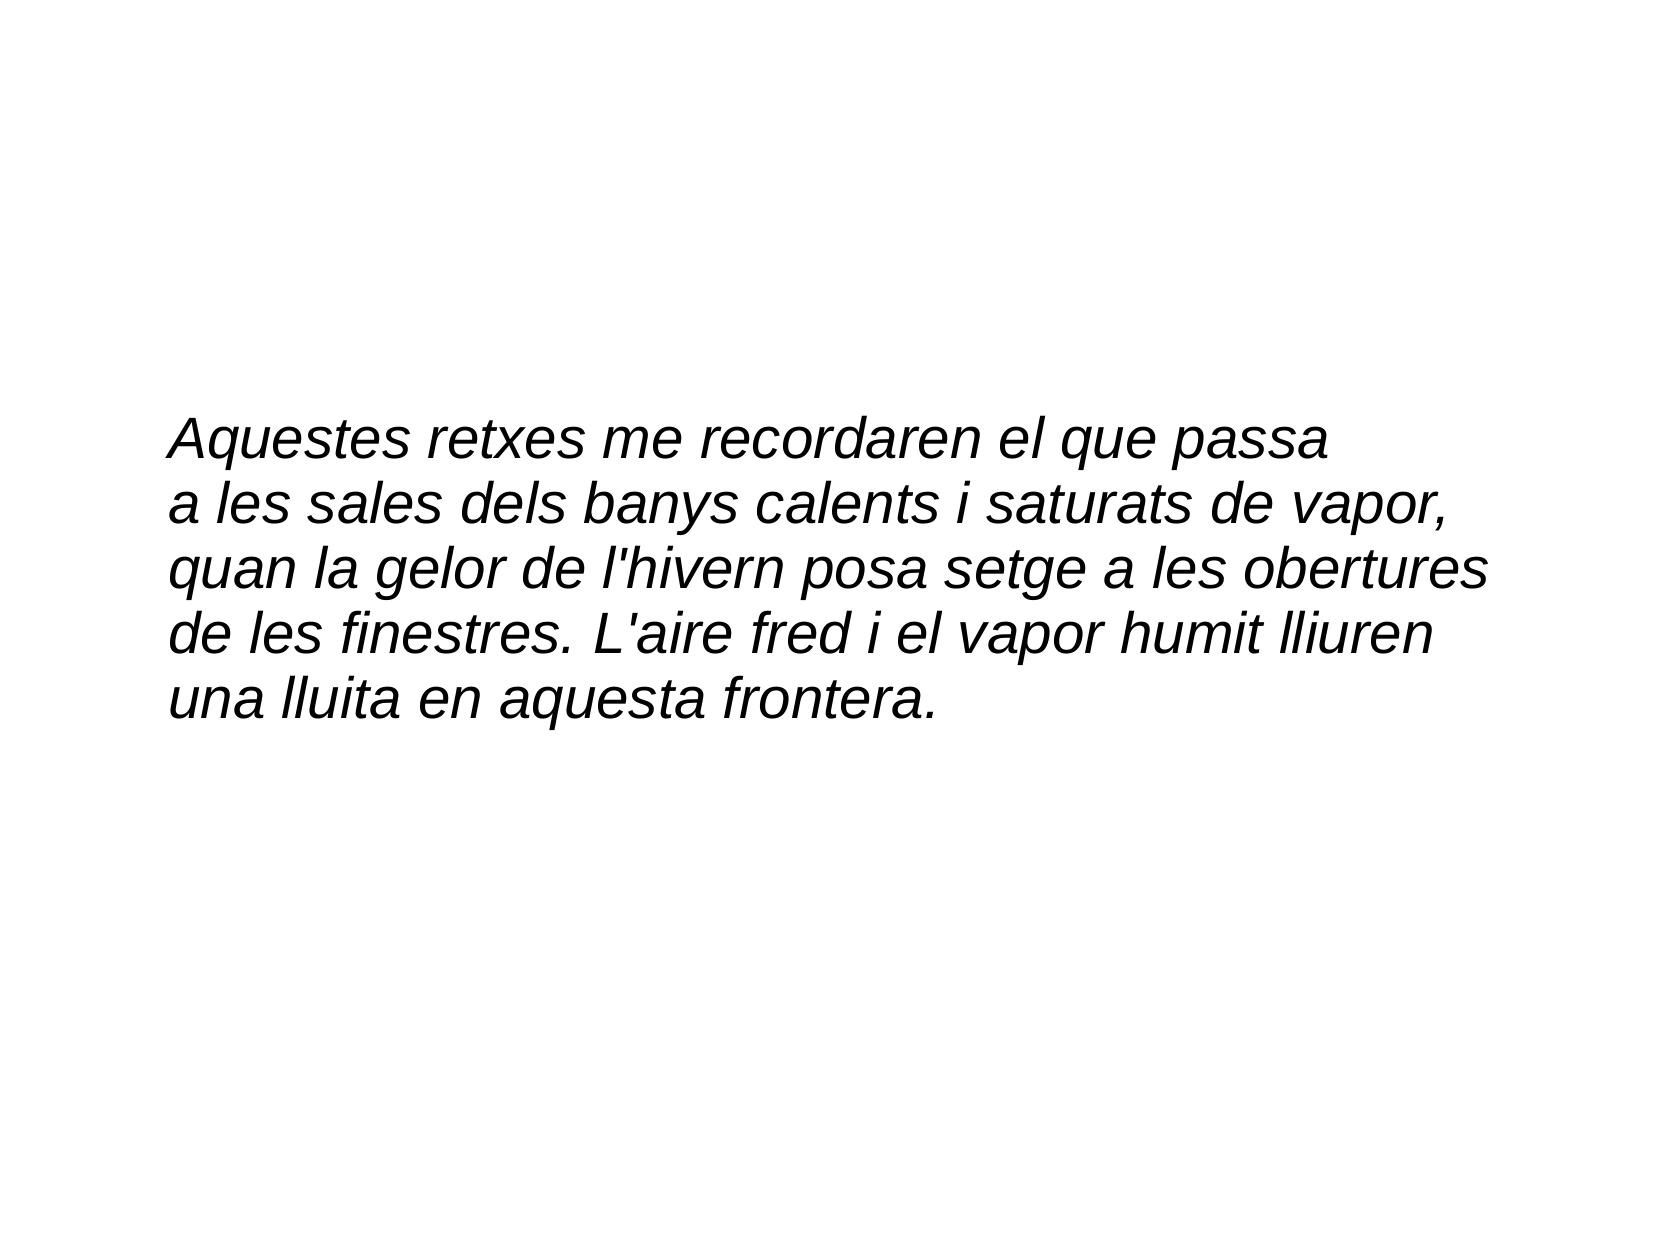

Aquestes retxes me recordaren el que passa
a les sales dels banys calents i saturats de vapor,
quan la gelor de l'hivern posa setge a les obertures
de les finestres. L'aire fred i el vapor humit lliuren
una lluita en aquesta frontera.